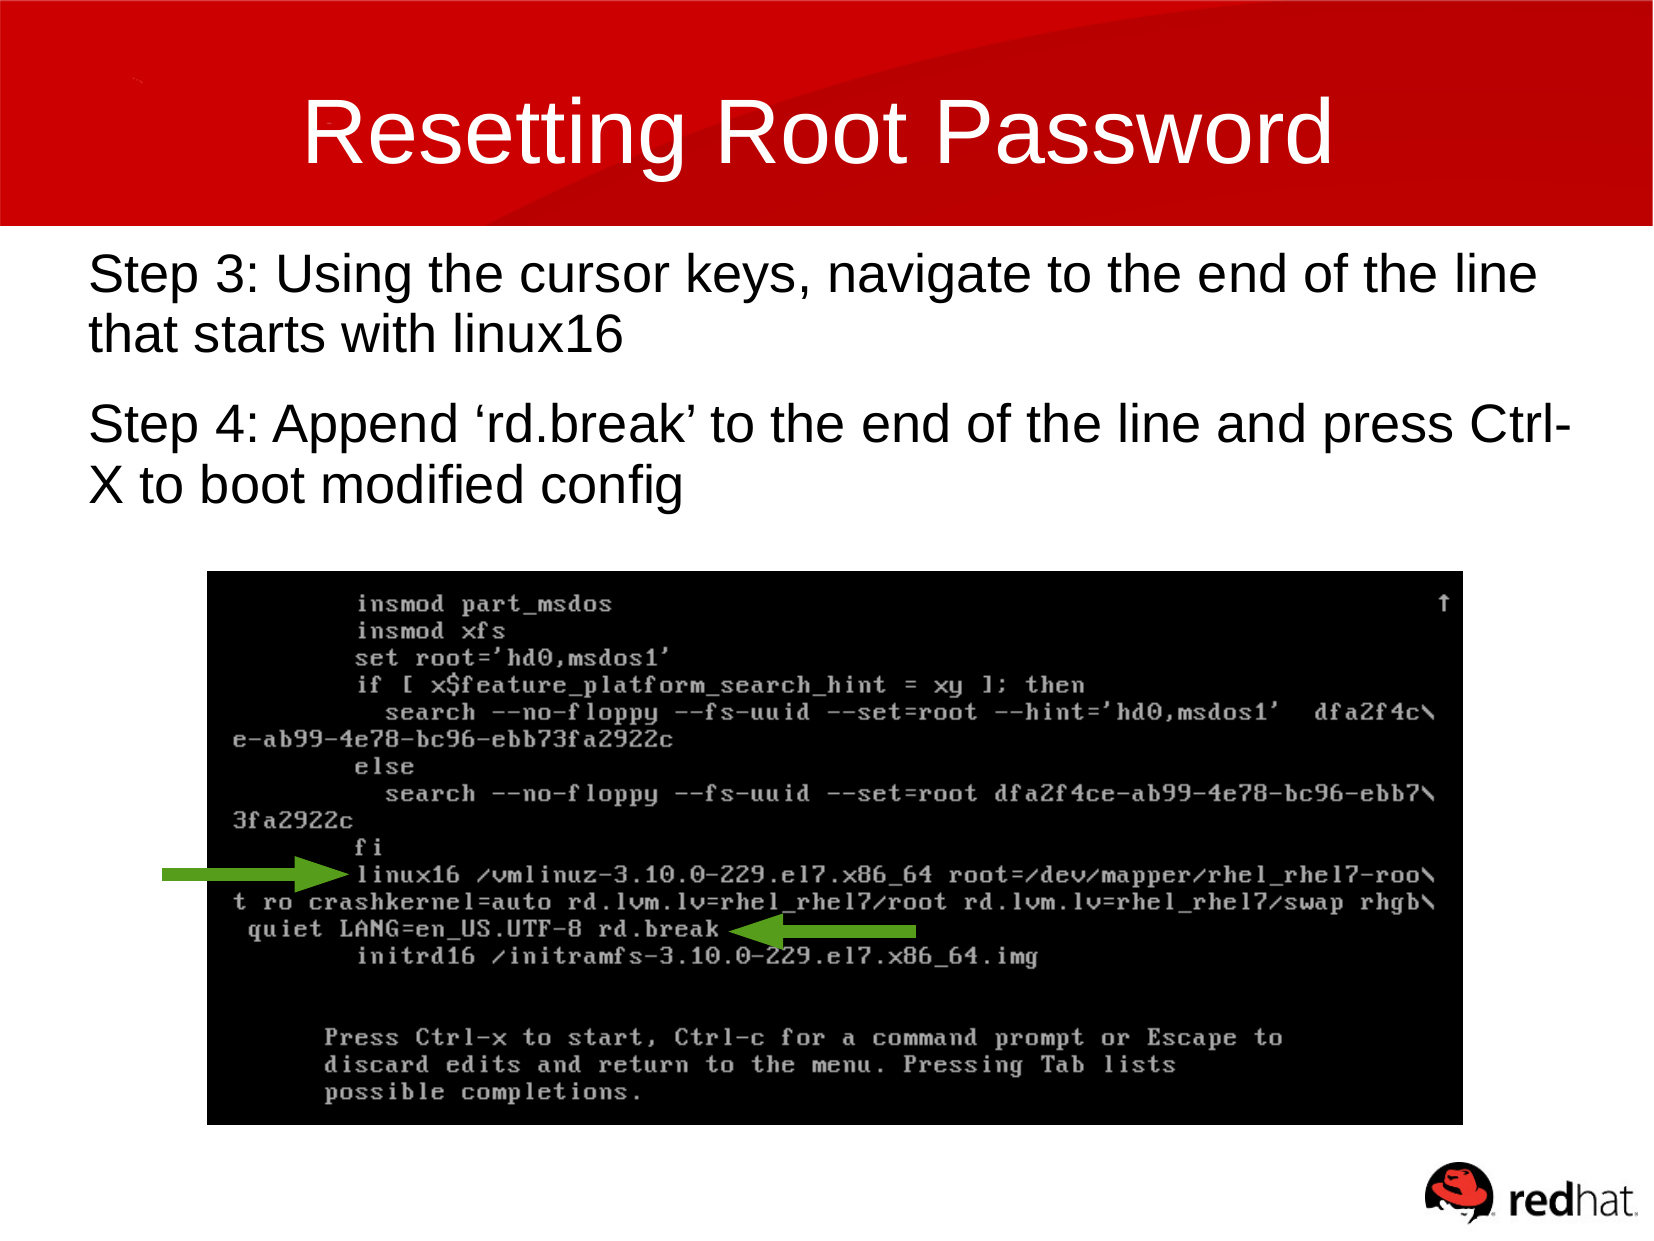

# Resetting Root Password
Step 3: Using the cursor keys, navigate to the end of the line that starts with linux16
Step 4: Append ‘rd.break’ to the end of the line and press Ctrl-X to boot modified config